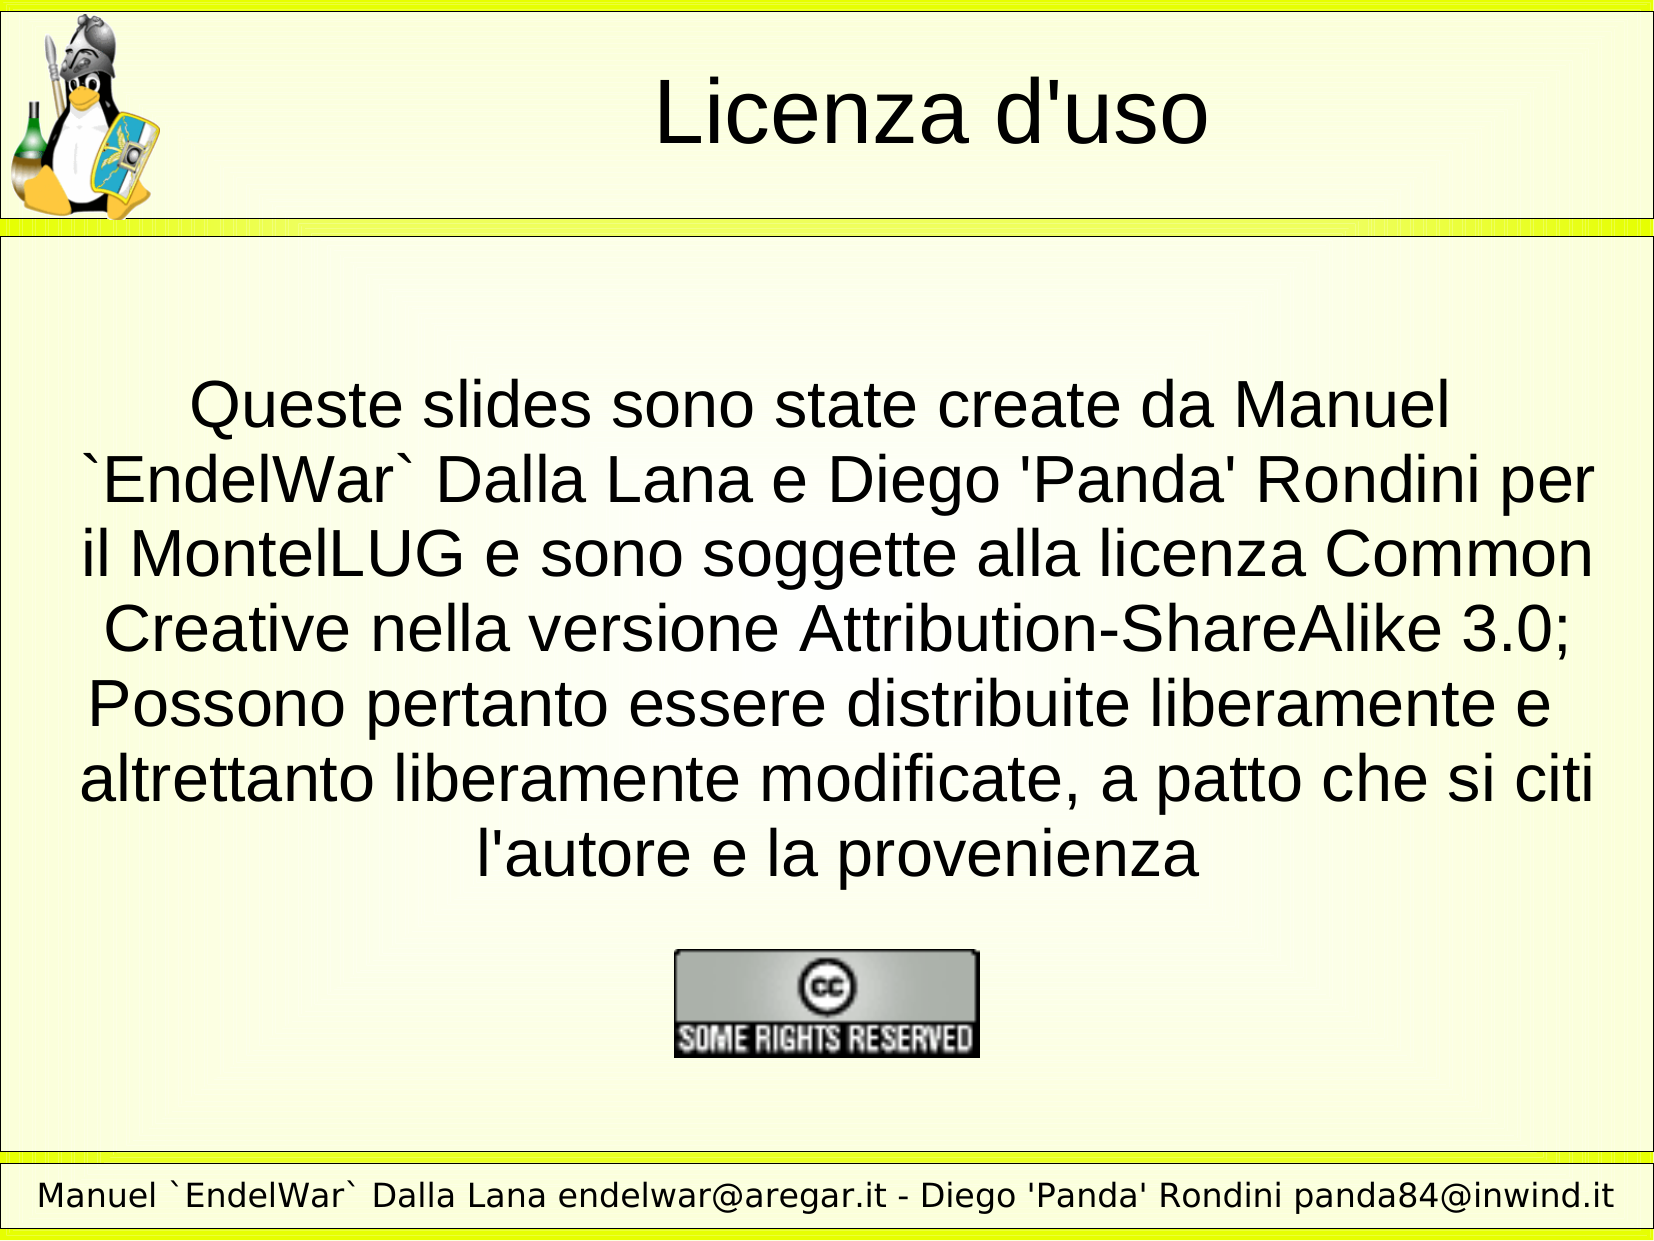

# Licenza d'uso
Queste slides sono state create da Manuel `EndelWar` Dalla Lana e Diego 'Panda' Rondini per il MontelLUG e sono soggette alla licenza Common Creative nella versione Attribution-ShareAlike 3.0;
Possono pertanto essere distribuite liberamente e altrettanto liberamente modificate, a patto che si citi l'autore e la provenienza